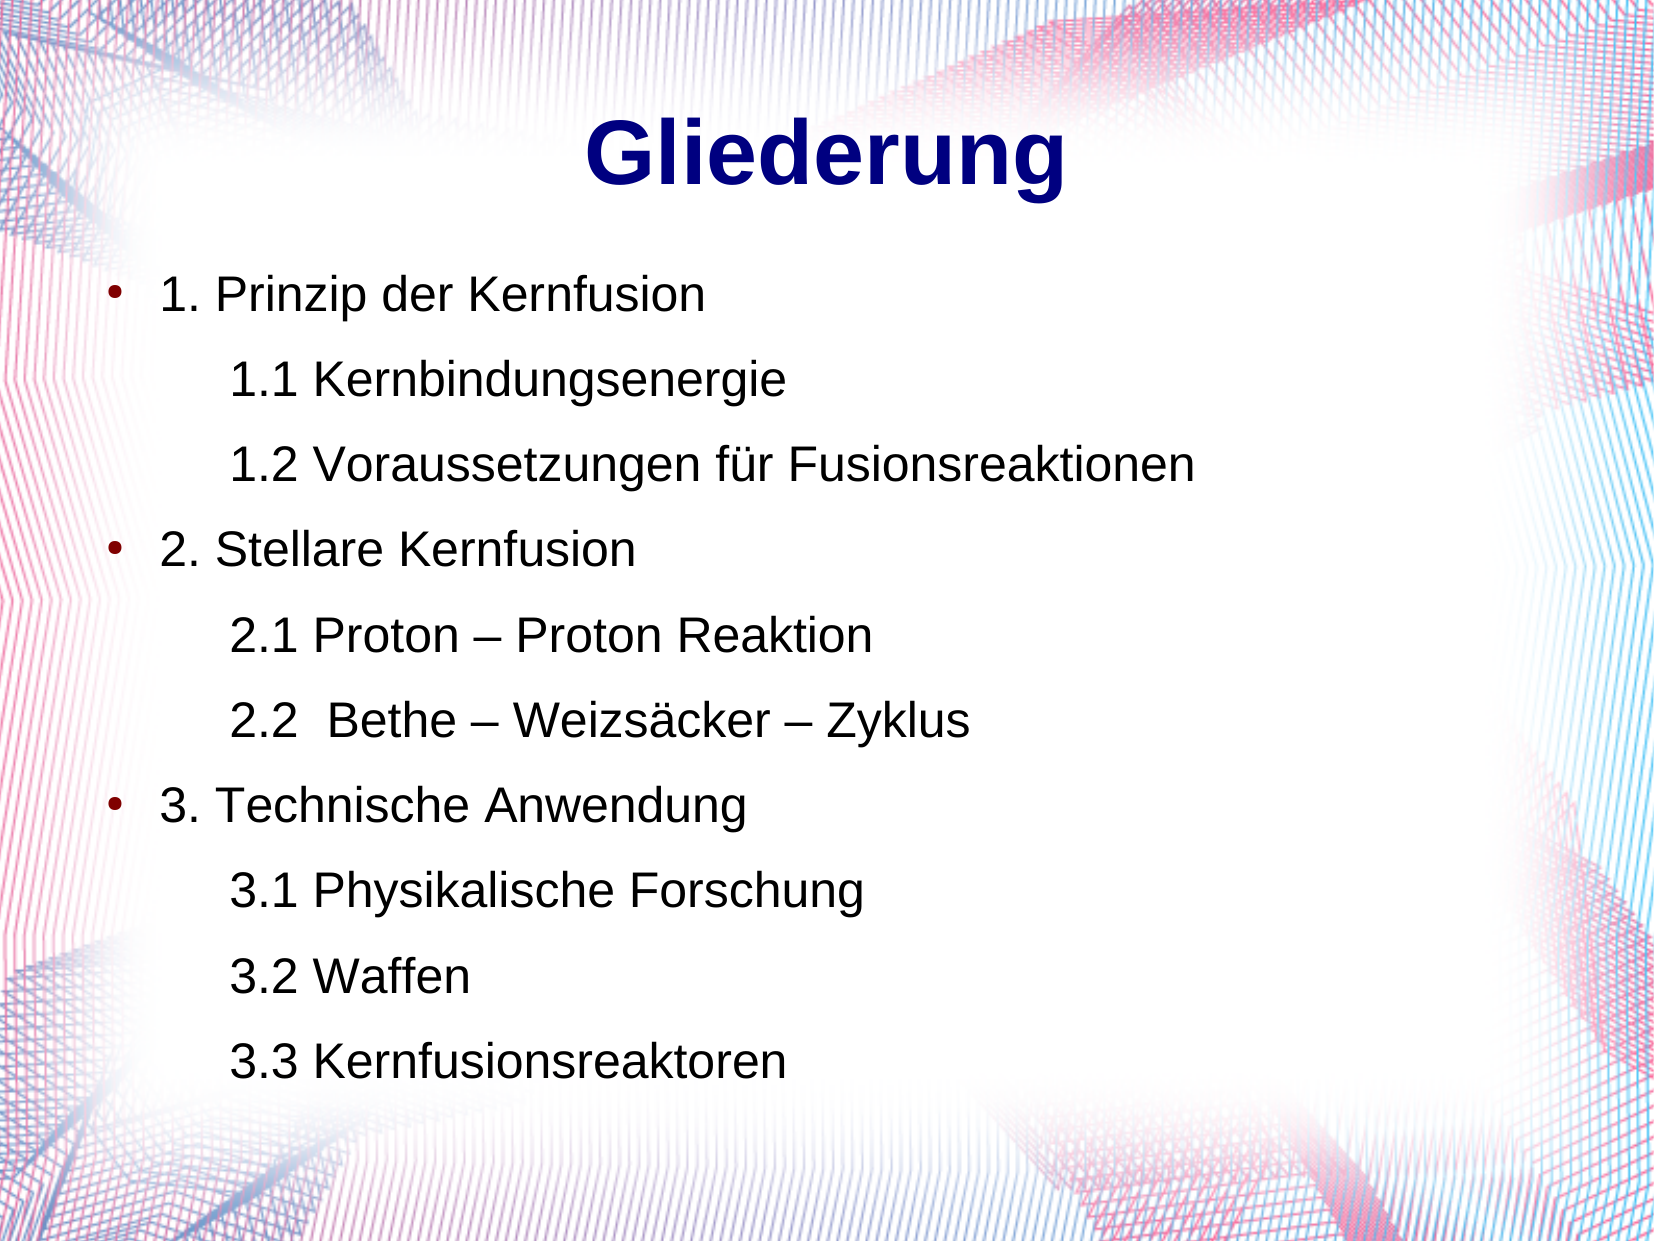

# Gliederung
1. Prinzip der Kernfusion
 1.1 Kernbindungsenergie
 1.2 Voraussetzungen für Fusionsreaktionen
2. Stellare Kernfusion
 2.1 Proton – Proton Reaktion
 2.2 Bethe – Weizsäcker – Zyklus
3. Technische Anwendung
 3.1 Physikalische Forschung
 3.2 Waffen
 3.3 Kernfusionsreaktoren